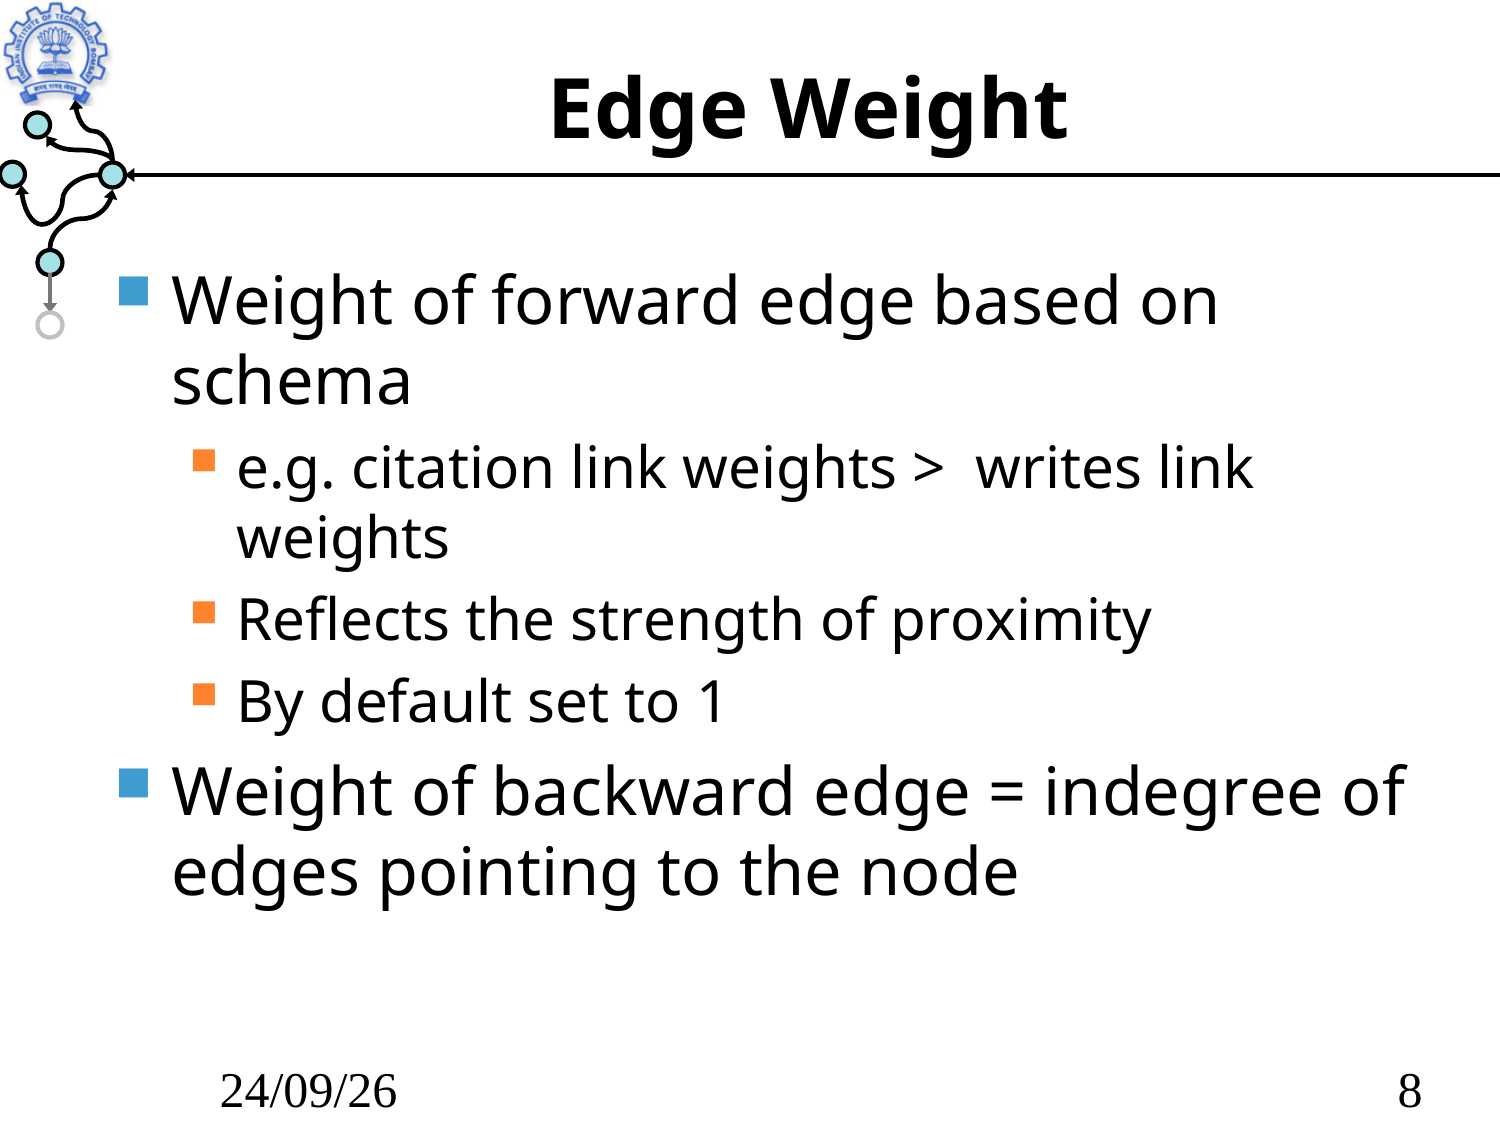

# Edge Weight
Weight of forward edge based on schema
e.g. citation link weights > writes link weights
Reflects the strength of proximity
By default set to 1
Weight of backward edge = indegree of edges pointing to the node
8